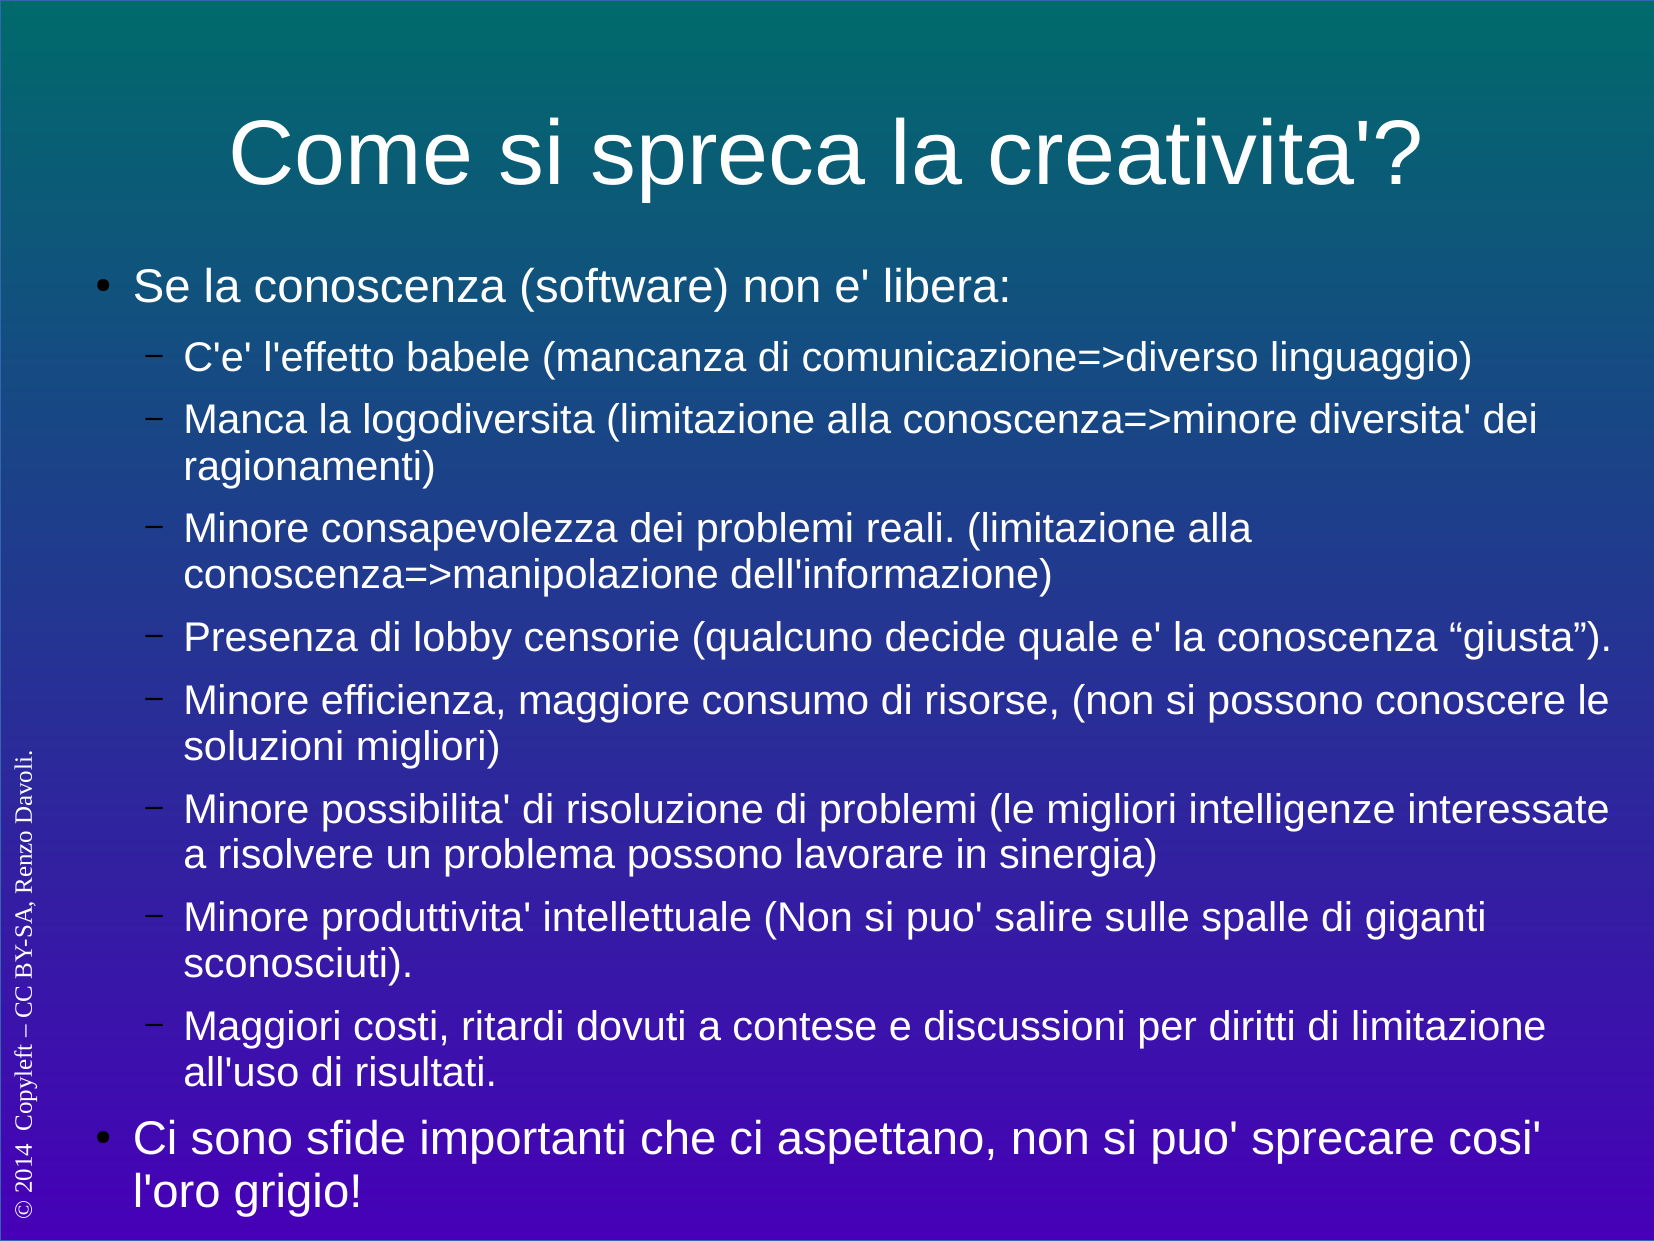

# Come si spreca la creativita'?
Se la conoscenza (software) non e' libera:
C'e' l'effetto babele (mancanza di comunicazione=>diverso linguaggio)
Manca la logodiversita (limitazione alla conoscenza=>minore diversita' dei ragionamenti)
Minore consapevolezza dei problemi reali. (limitazione alla conoscenza=>manipolazione dell'informazione)
Presenza di lobby censorie (qualcuno decide quale e' la conoscenza “giusta”).
Minore efficienza, maggiore consumo di risorse, (non si possono conoscere le soluzioni migliori)
Minore possibilita' di risoluzione di problemi (le migliori intelligenze interessate a risolvere un problema possono lavorare in sinergia)
Minore produttivita' intellettuale (Non si puo' salire sulle spalle di giganti sconosciuti).
Maggiori costi, ritardi dovuti a contese e discussioni per diritti di limitazione all'uso di risultati.
Ci sono sfide importanti che ci aspettano, non si puo' sprecare cosi' l'oro grigio!